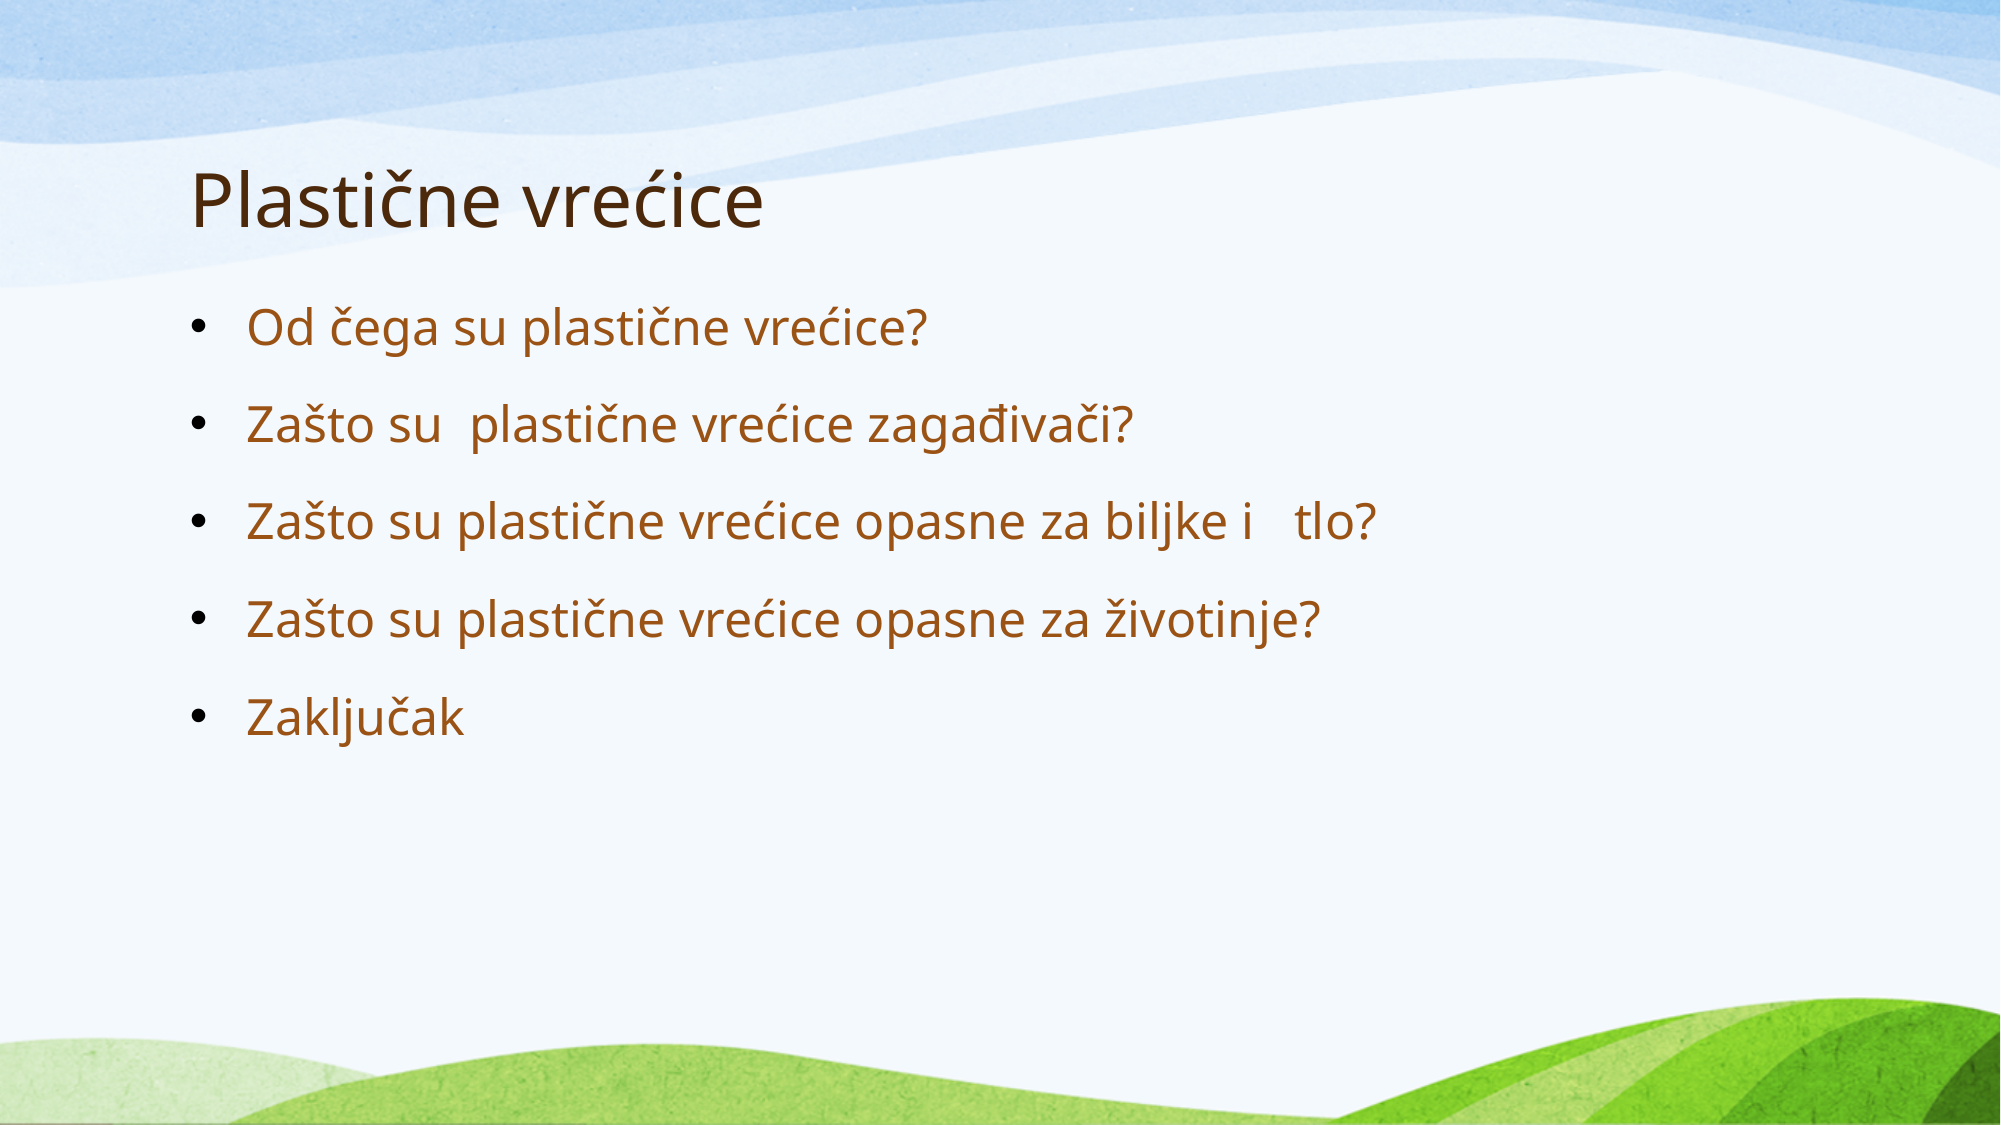

# Plastične vrećice
Od čega su plastične vrećice?
Zašto su plastične vrećice zagađivači?
Zašto su plastične vrećice opasne za biljke i tlo?
Zašto su plastične vrećice opasne za životinje?
Zaključak